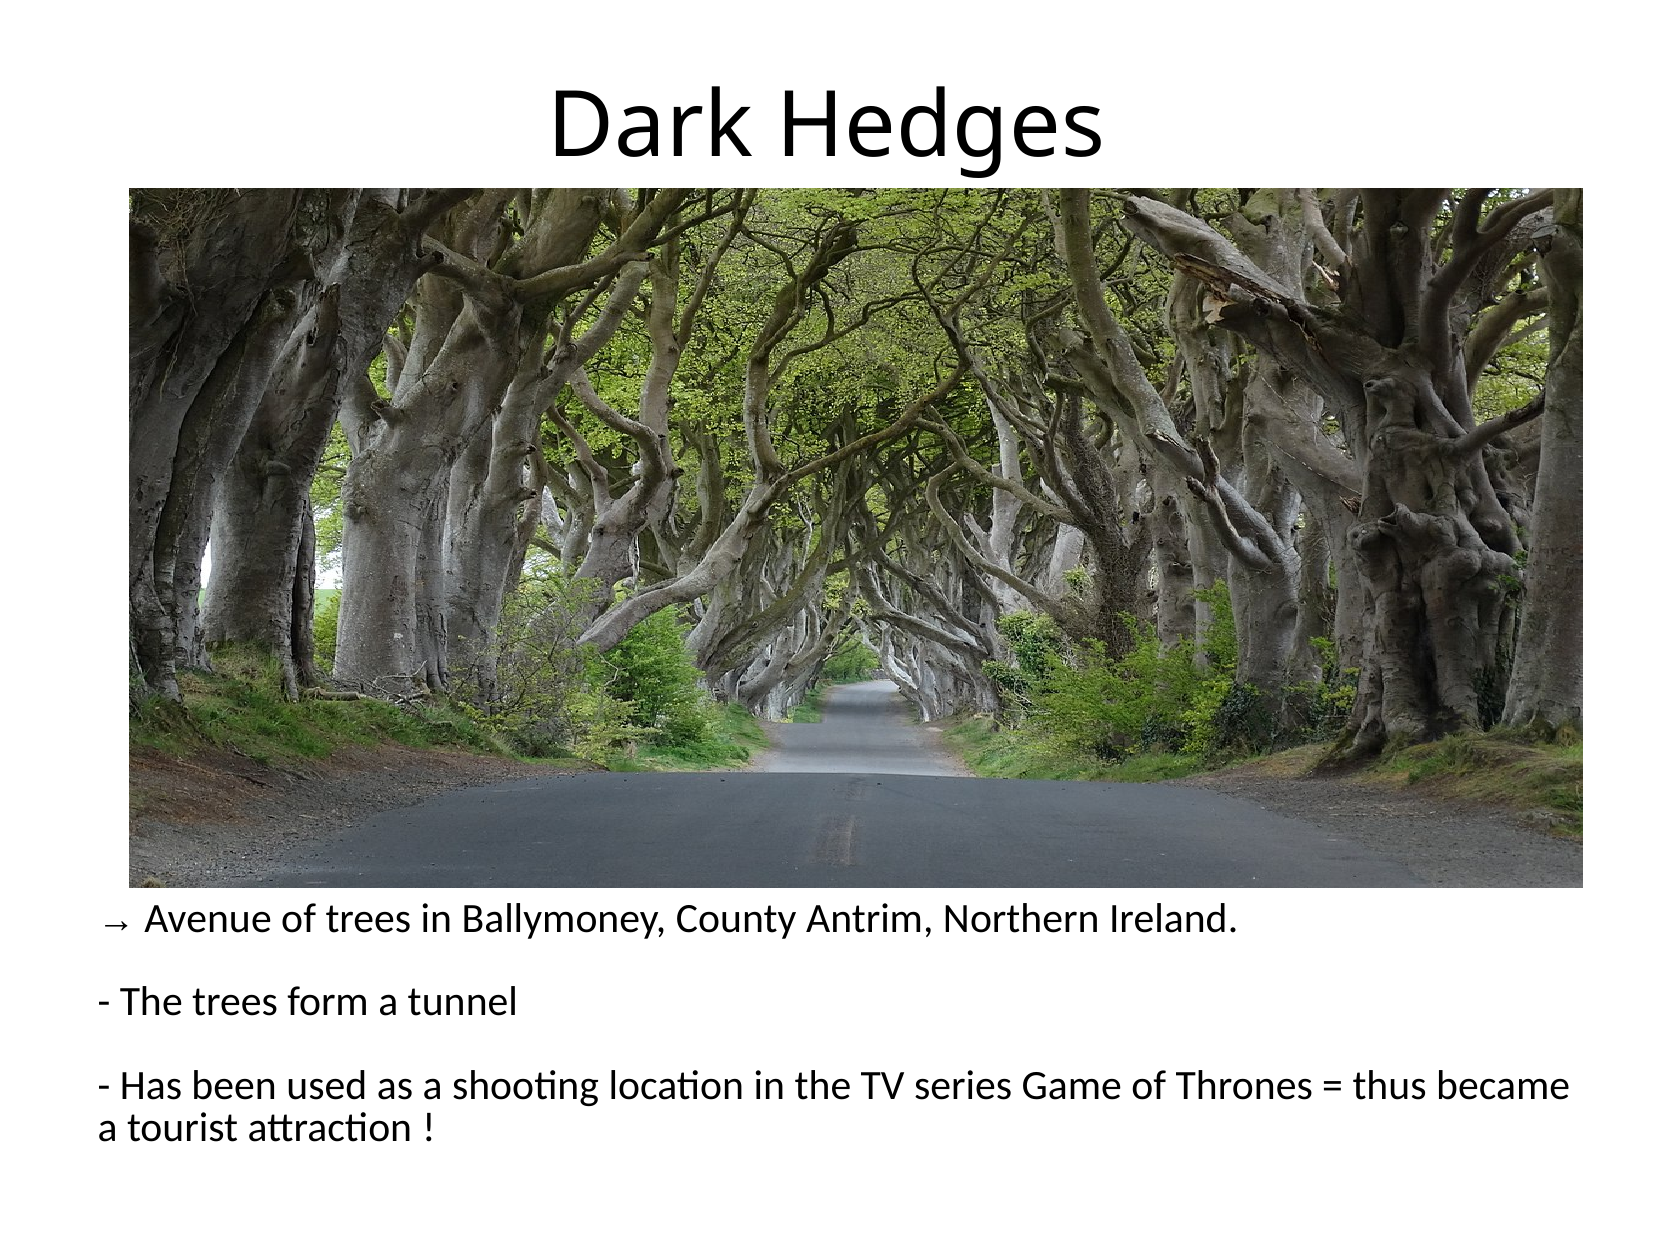

# Dark Hedges
→ Avenue of trees in Ballymoney, County Antrim, Northern Ireland.
- The trees form a tunnel
- Has been used as a shooting location in the TV series Game of Thrones = thus became a tourist attraction !